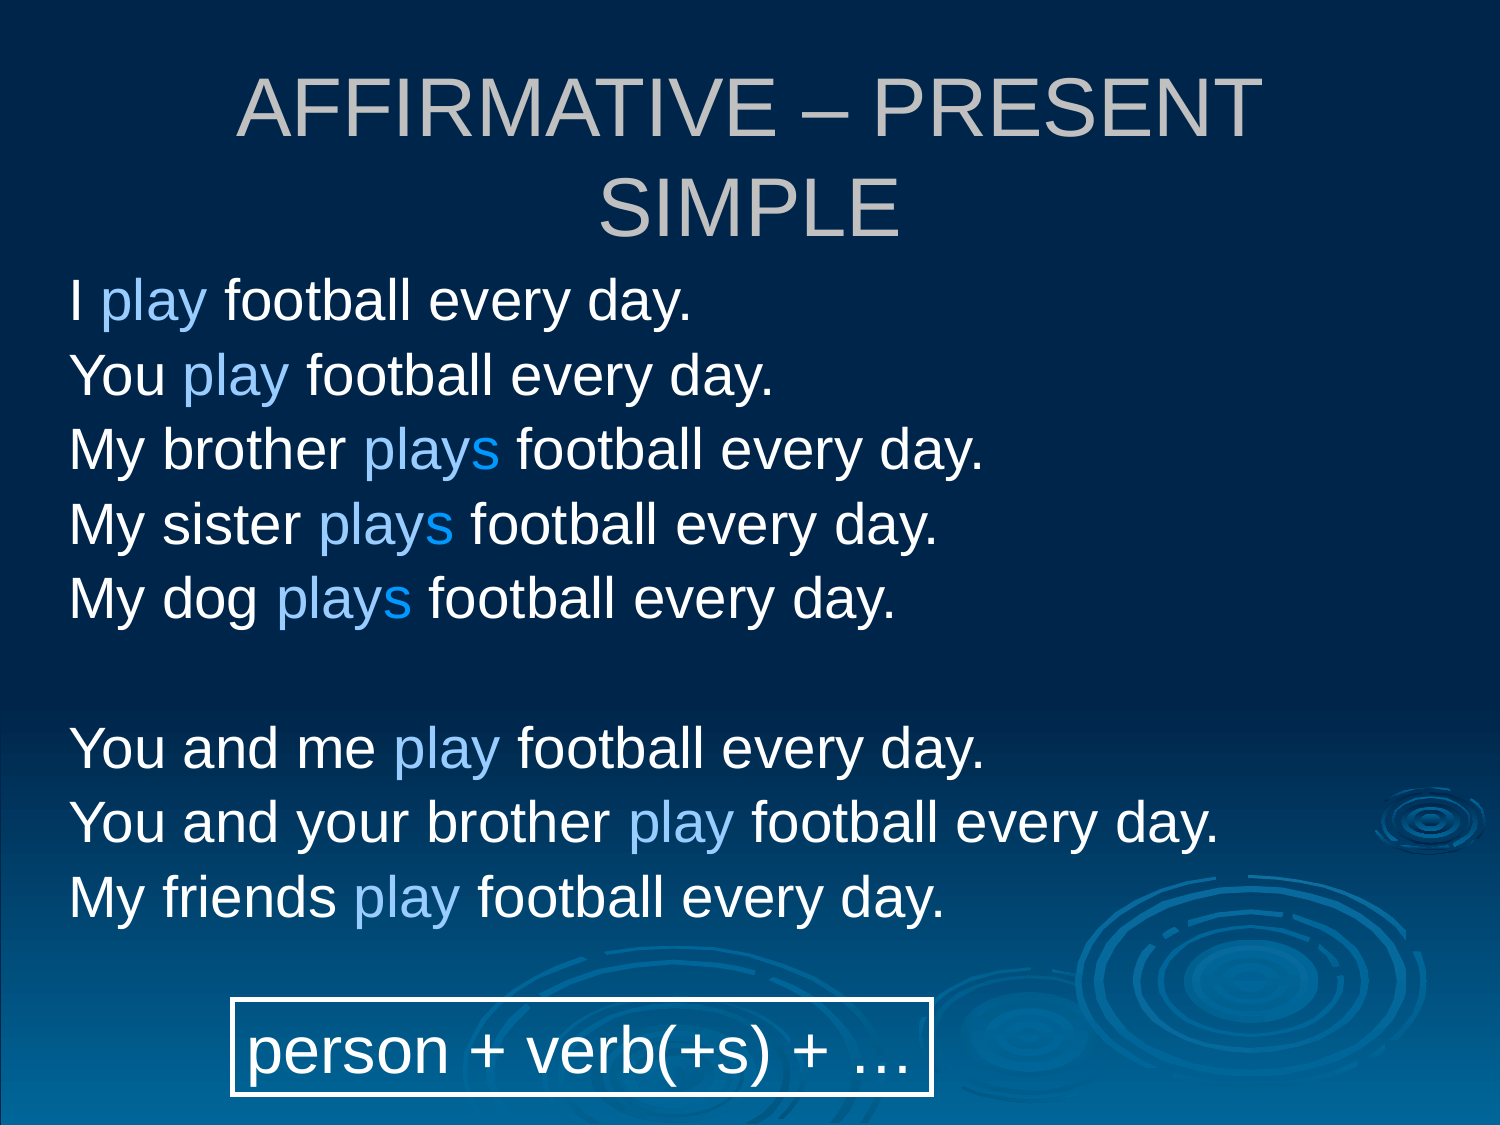

# AFFIRMATIVE – PRESENT SIMPLE
I play football every day.
You play football every day.
My brother plays football every day.
My sister plays football every day.
My dog plays football every day.
You and me play football every day.
You and your brother play football every day.
My friends play football every day.
person + verb(+s) + …